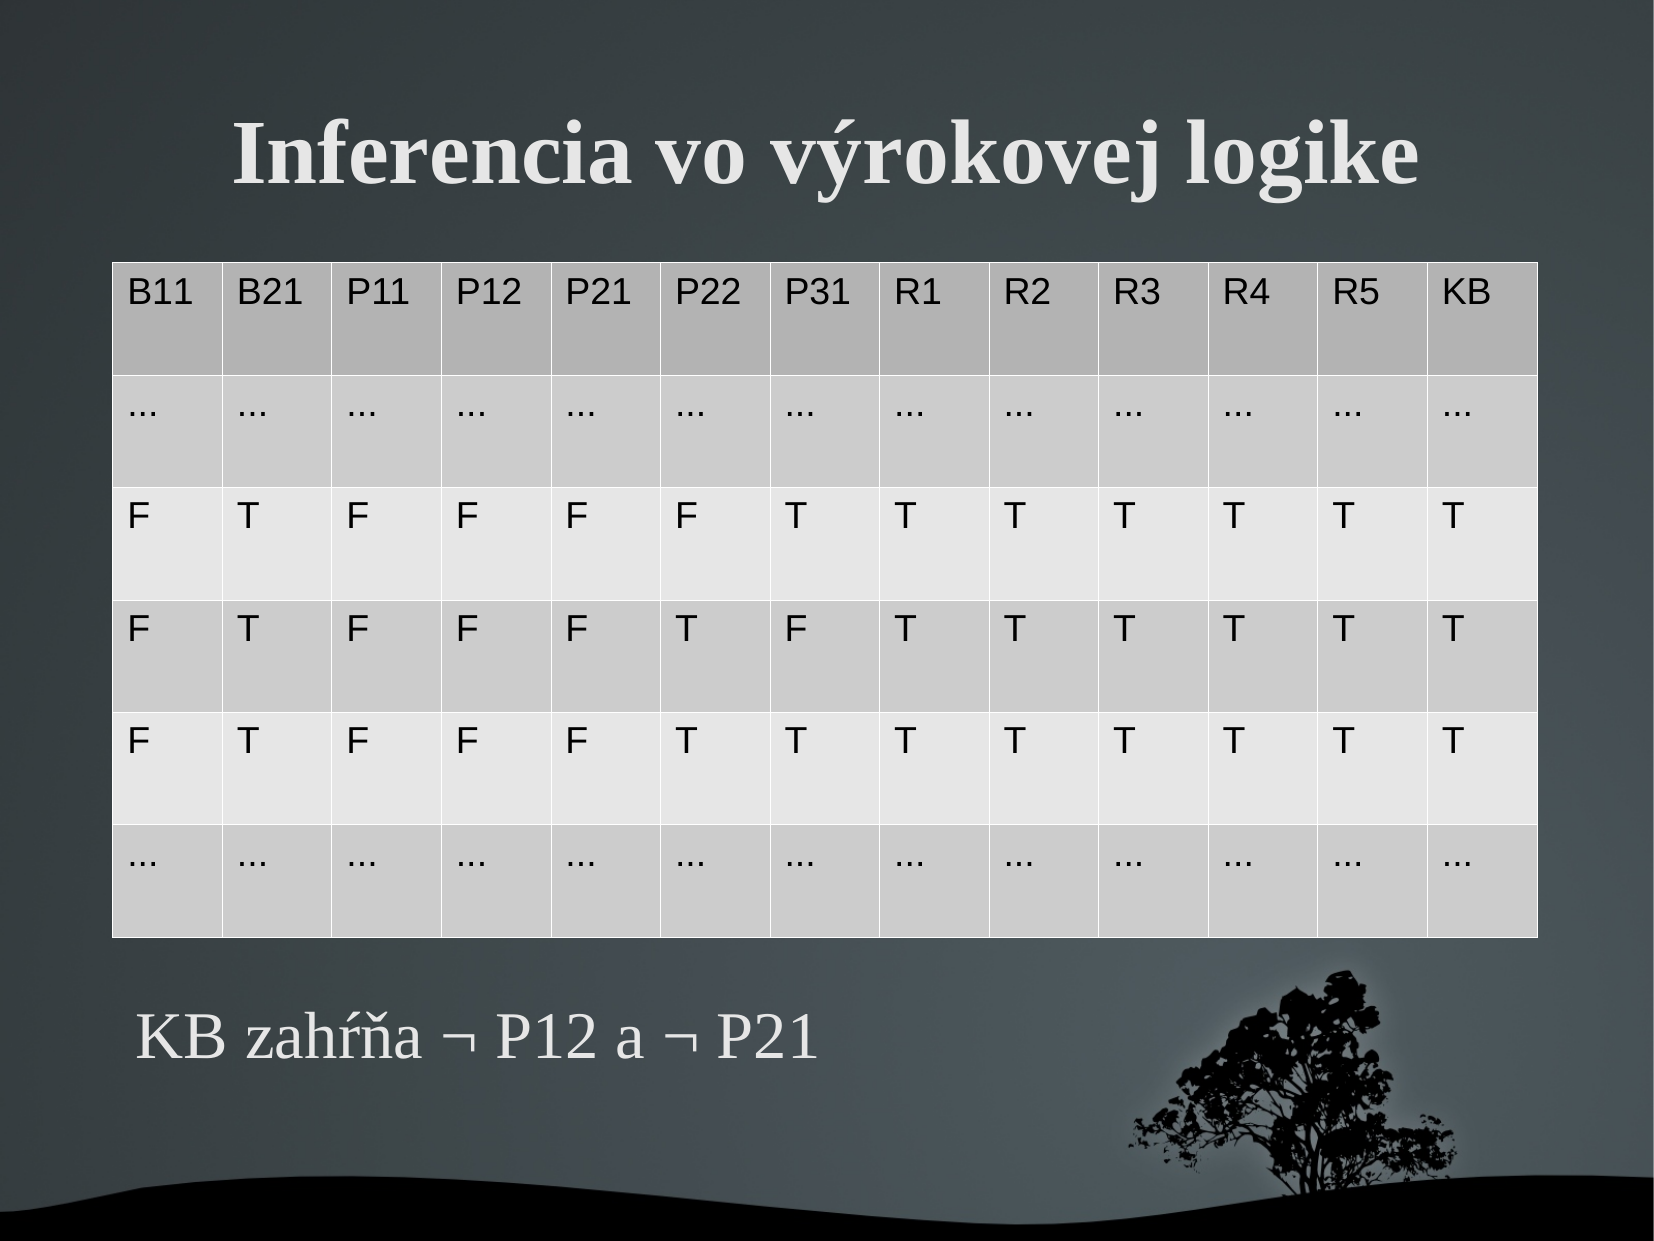

# Inferencia vo výrokovej logike
| B11 | B21 | P11 | P12 | P21 | P22 | P31 | R1 | R2 | R3 | R4 | R5 | KB |
| --- | --- | --- | --- | --- | --- | --- | --- | --- | --- | --- | --- | --- |
| ... | ... | ... | ... | ... | ... | ... | ... | ... | ... | ... | ... | ... |
| F | T | F | F | F | F | T | T | T | T | T | T | T |
| F | T | F | F | F | T | F | T | T | T | T | T | T |
| F | T | F | F | F | T | T | T | T | T | T | T | T |
| ... | ... | ... | ... | ... | ... | ... | ... | ... | ... | ... | ... | ... |
KB zahŕňa ¬ P12 a ¬ P21